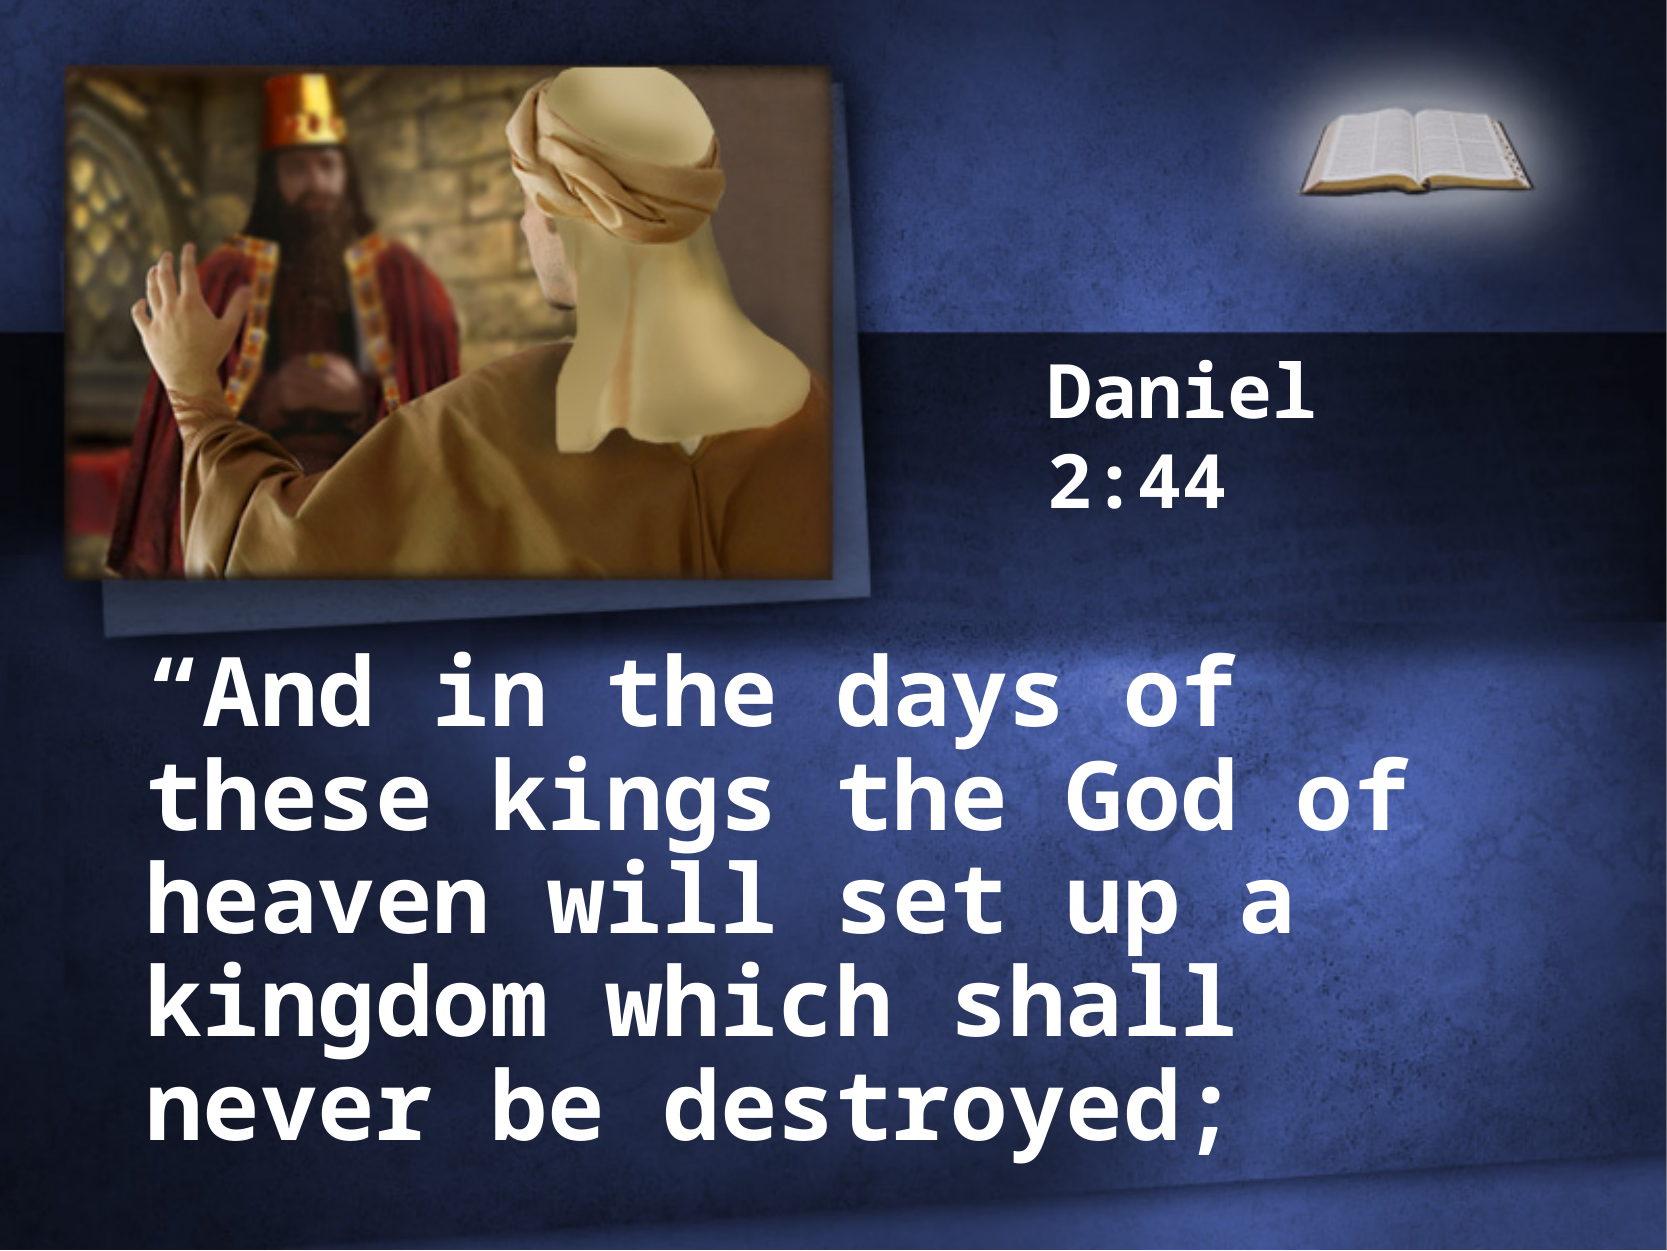

Daniel 2:44
“And in the days of these kings the God of heaven will set up a kingdom which shall never be destroyed;